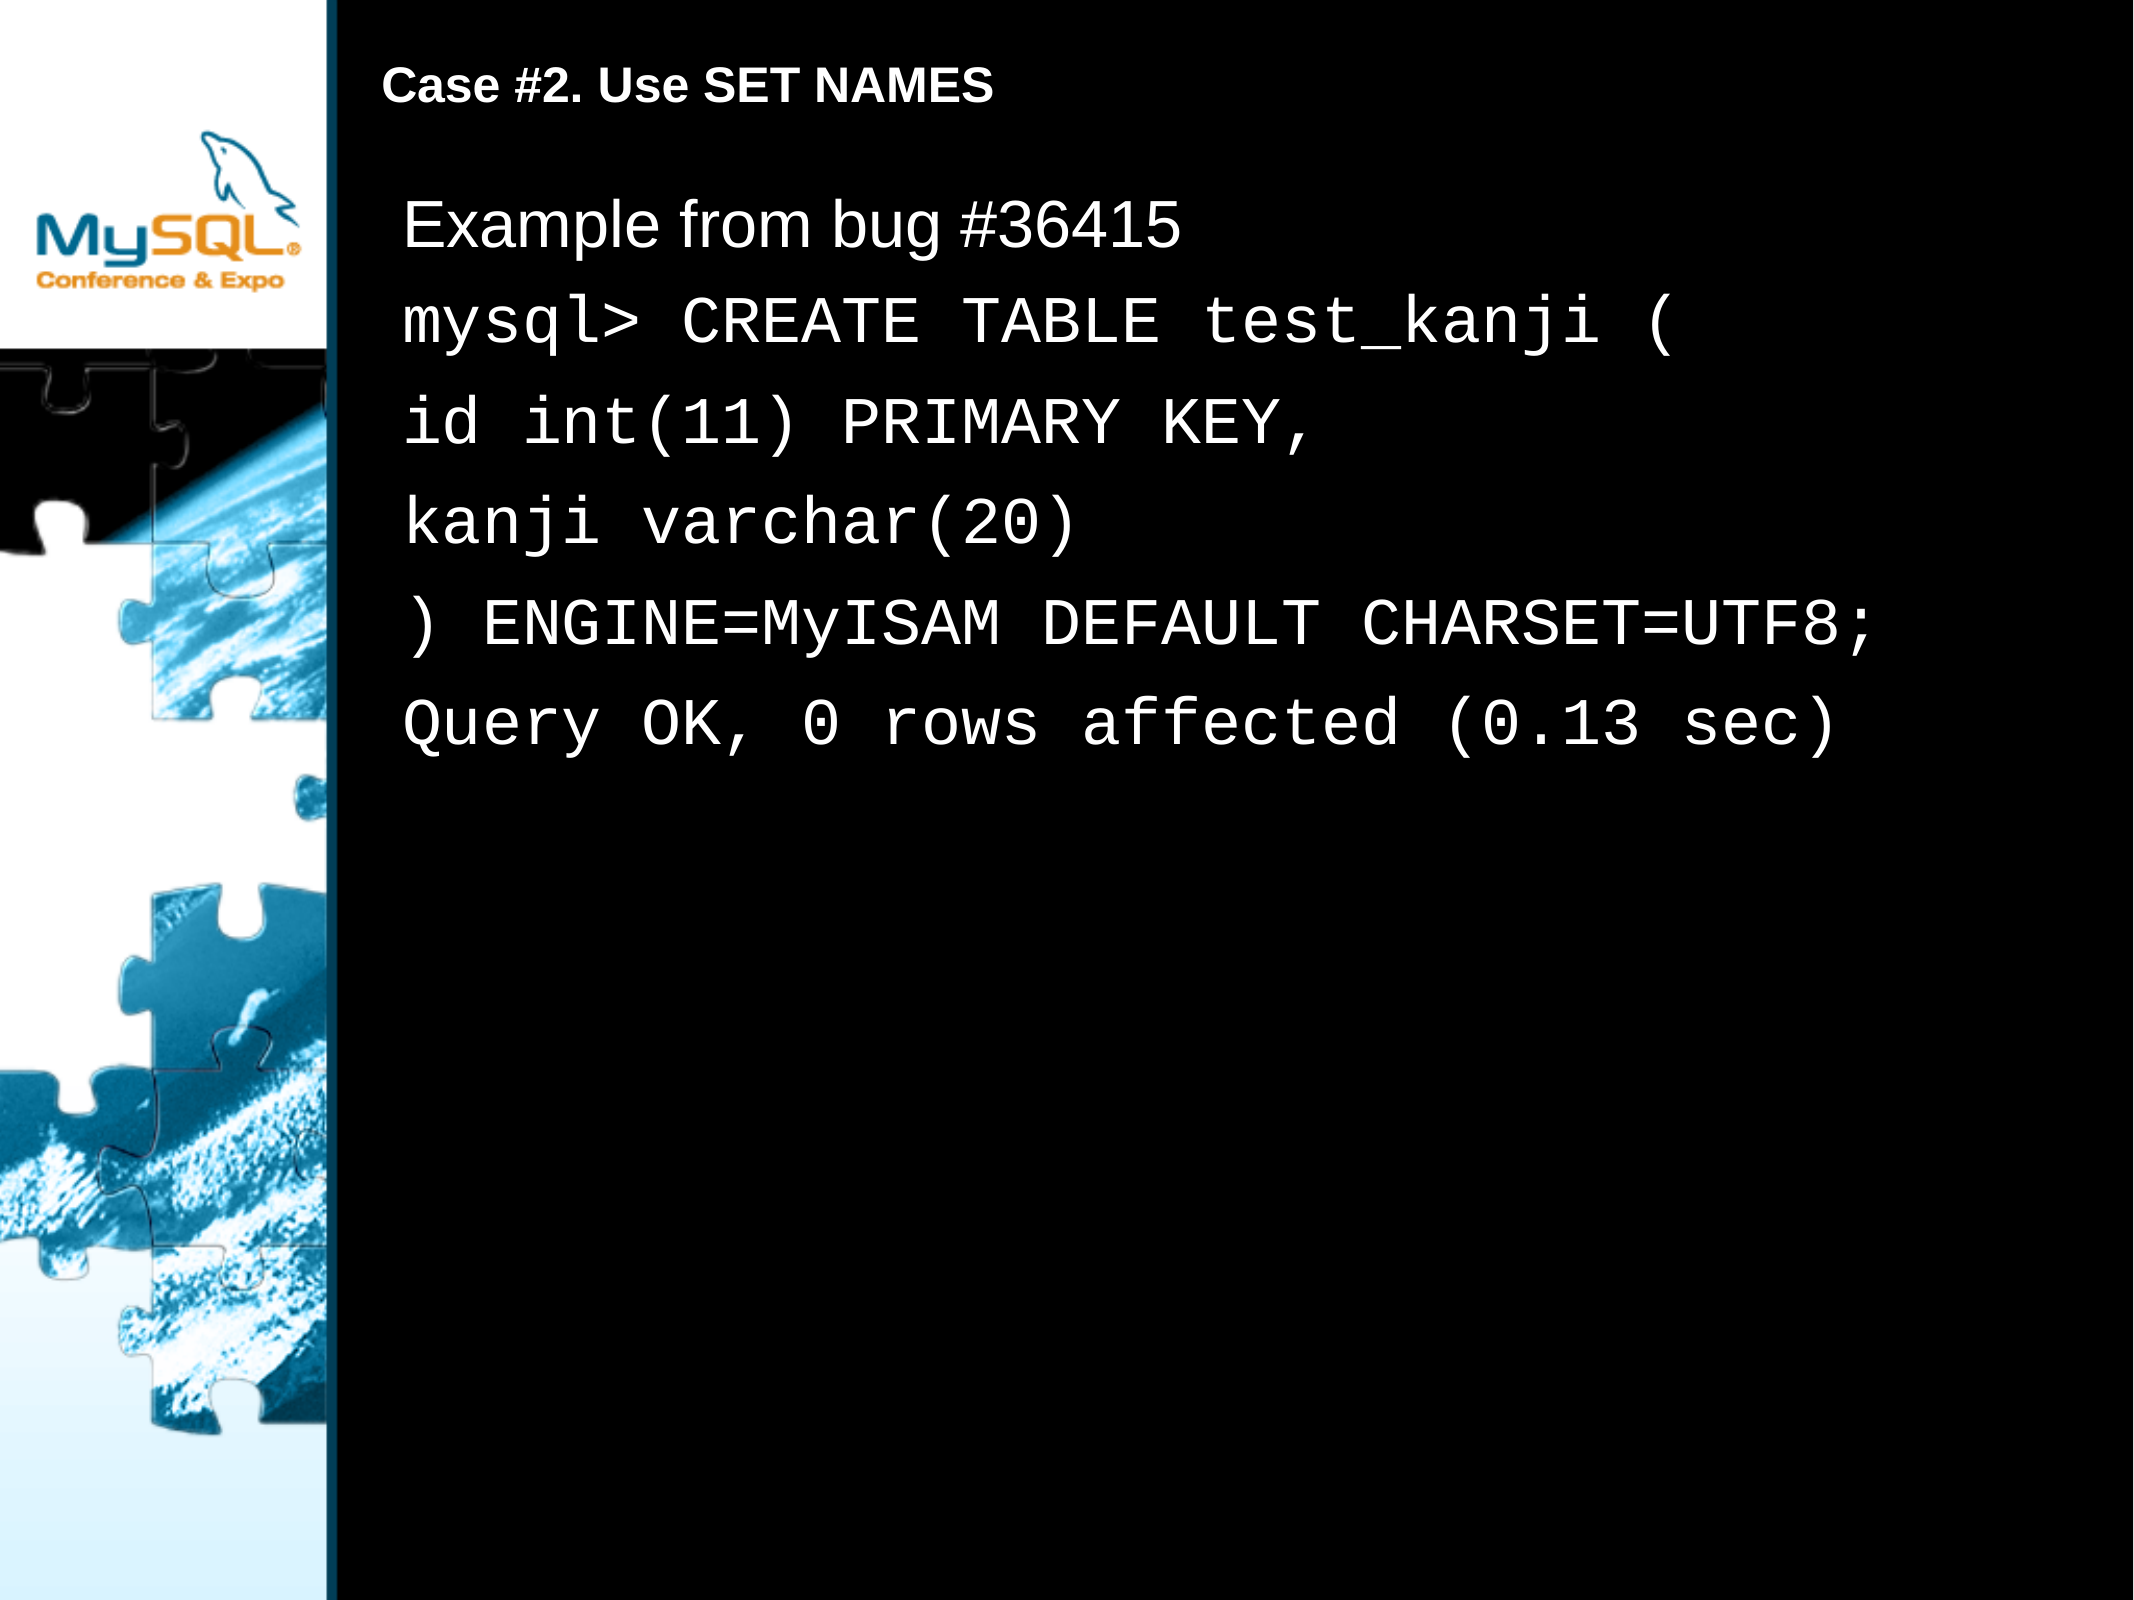

# Case #2. Use SET NAMES
Example from bug #36415
mysql> CREATE TABLE test_kanji (
id int(11) PRIMARY KEY,
kanji varchar(20)
) ENGINE=MyISAM DEFAULT CHARSET=UTF8;
Query OK, 0 rows affected (0.13 sec)